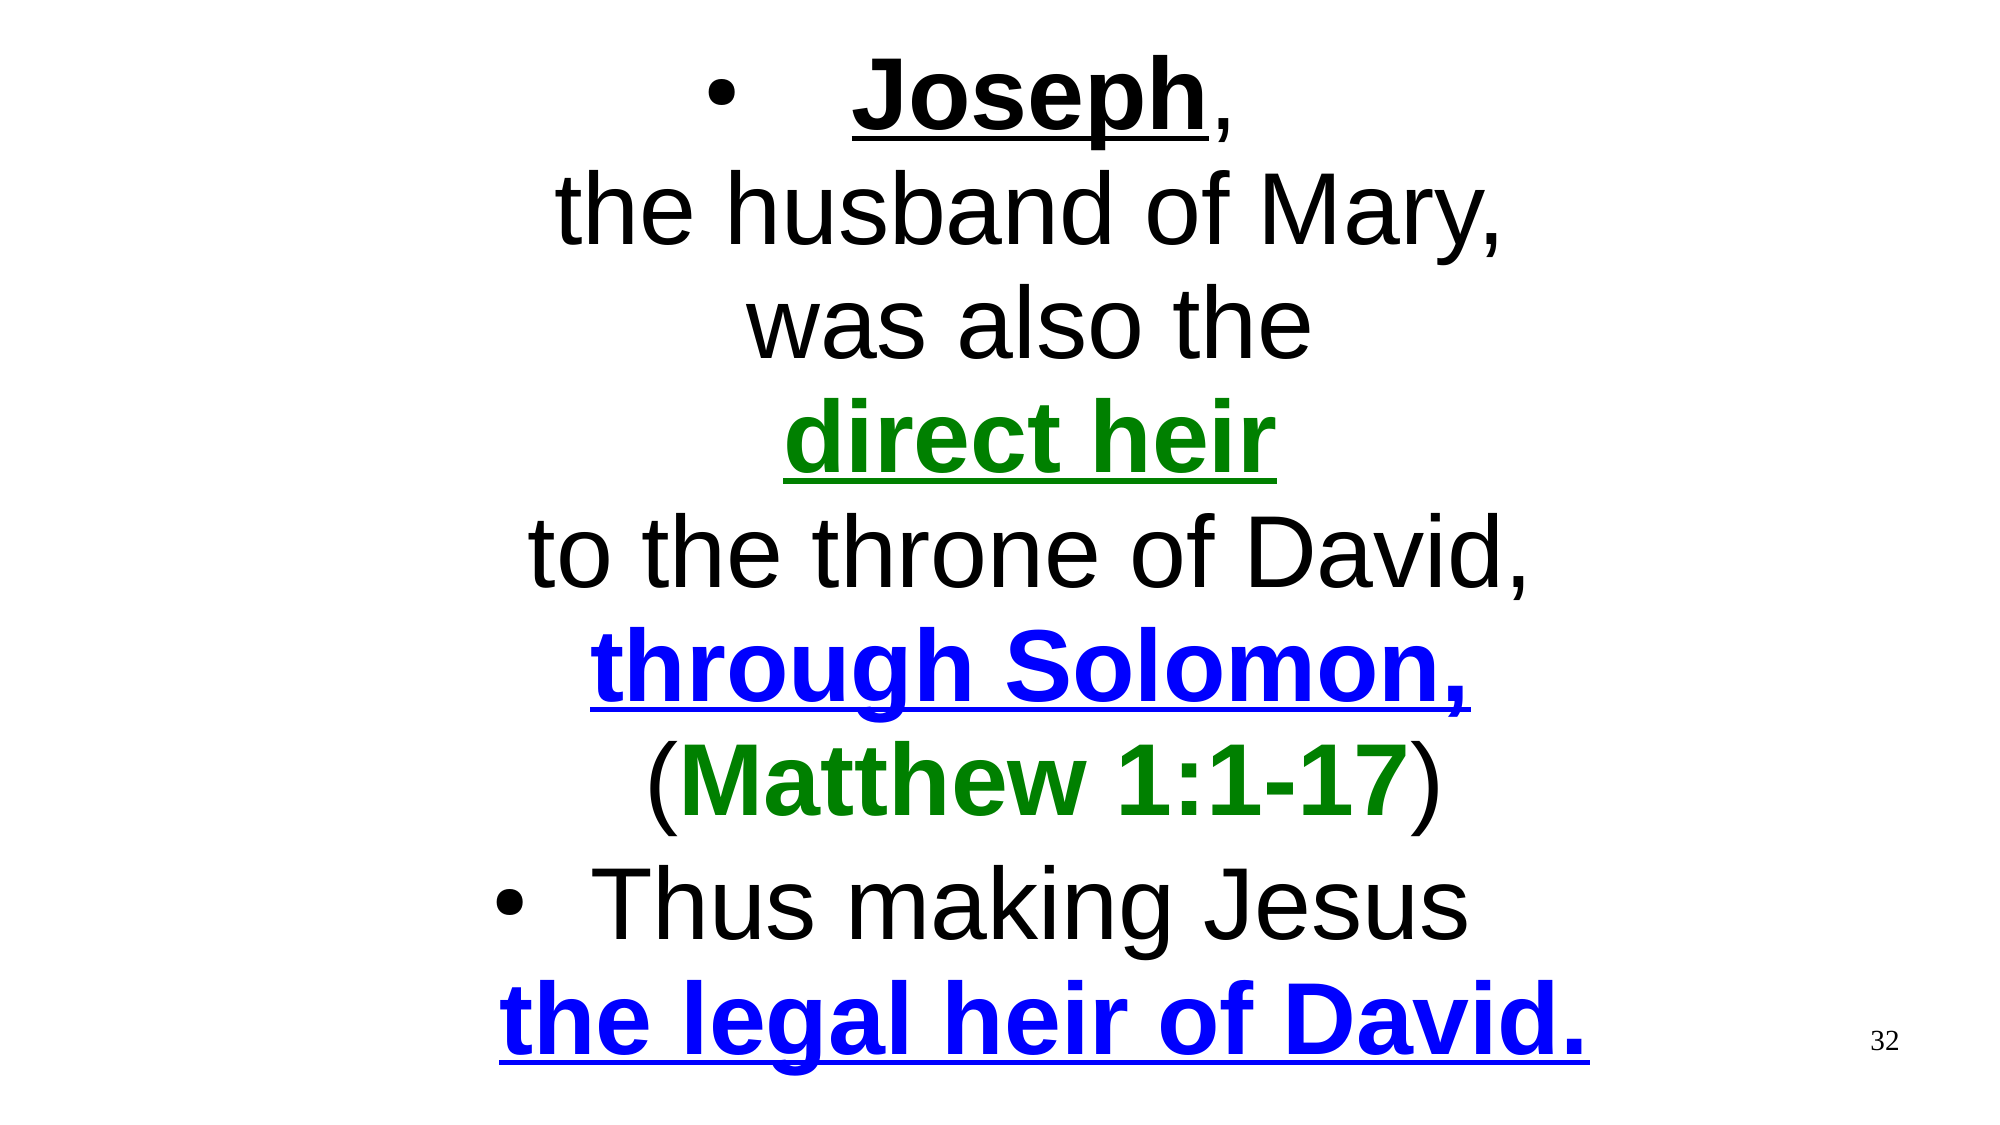

# Joseph, the husband of Mary, was also the direct heir to the throne of David, through Solomon, (Matthew 1:1-17)
Thus making Jesus
the legal heir of David.
32